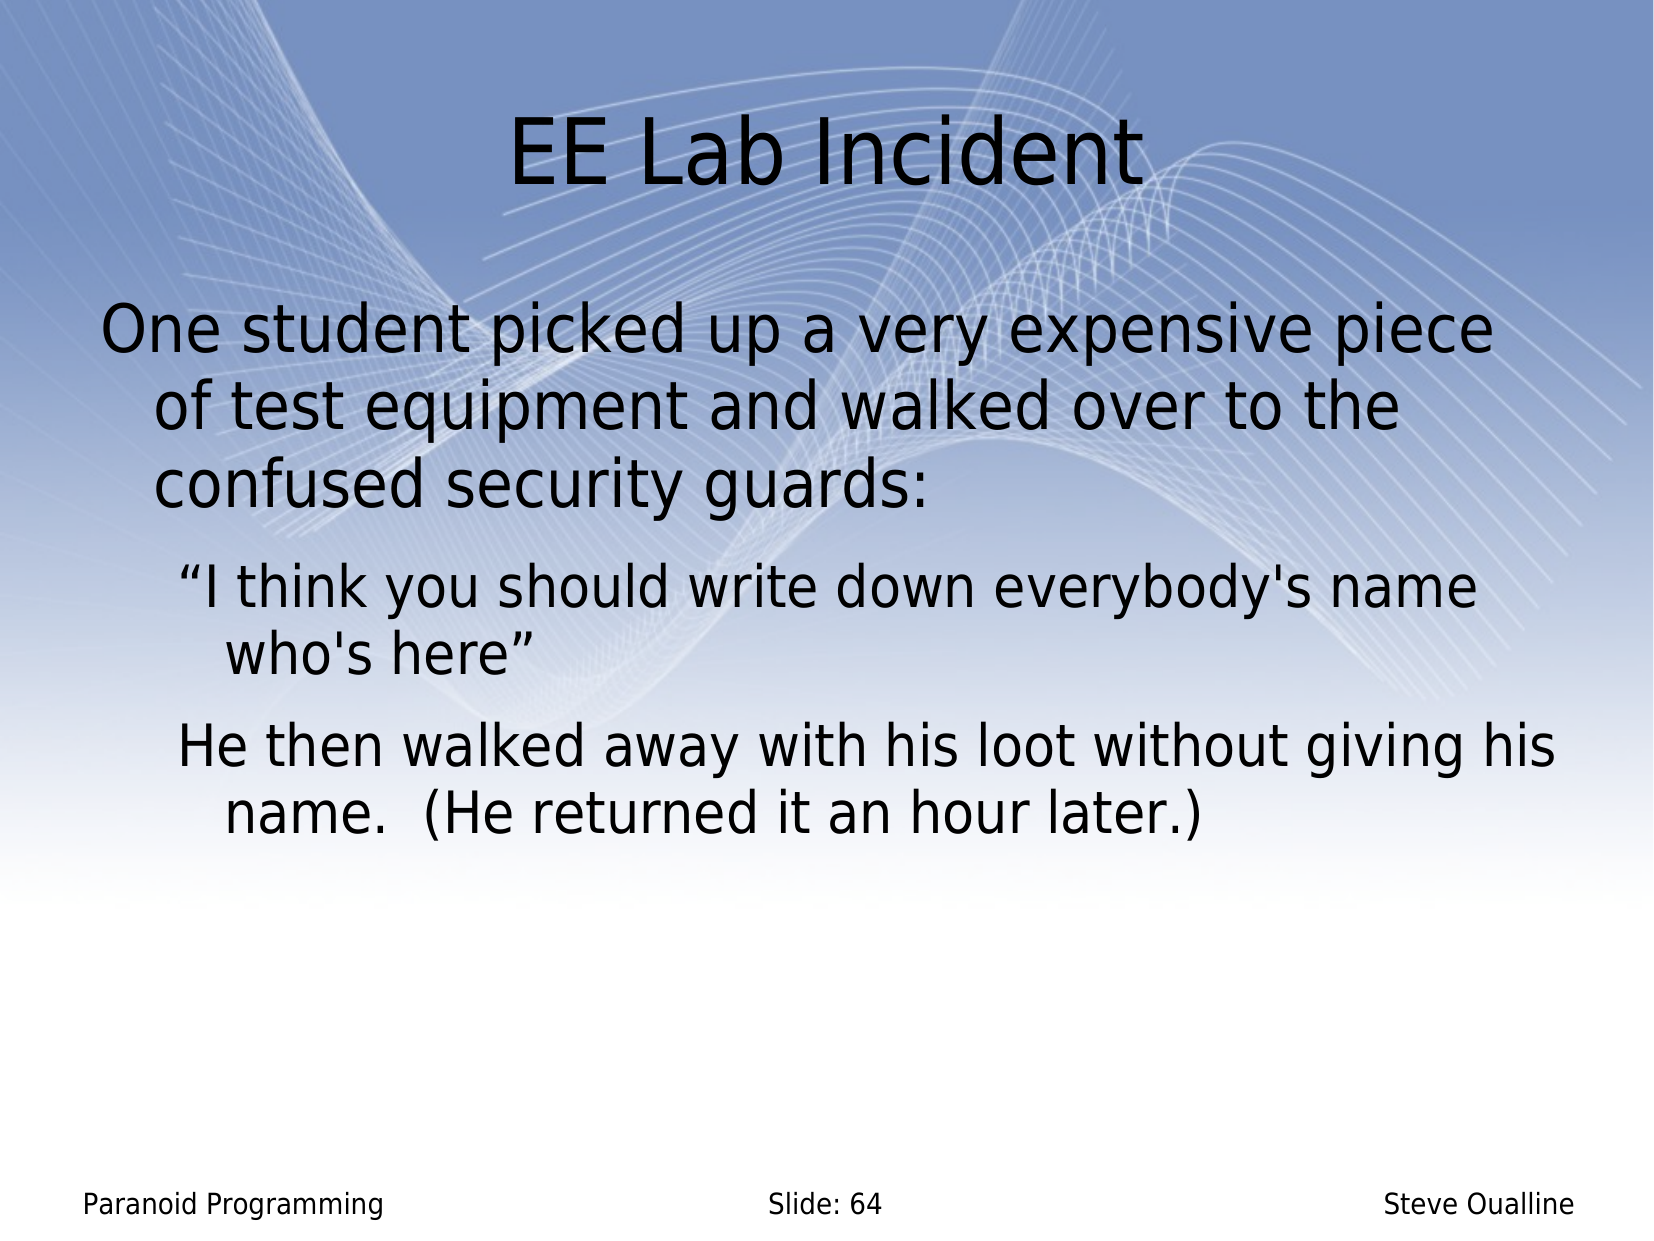

# EE Lab Incident
One student picked up a very expensive piece of test equipment and walked over to the confused security guards:
“I think you should write down everybody's name who's here”
He then walked away with his loot without giving his name. (He returned it an hour later.)
Paranoid Programming
Steve Oualline
64